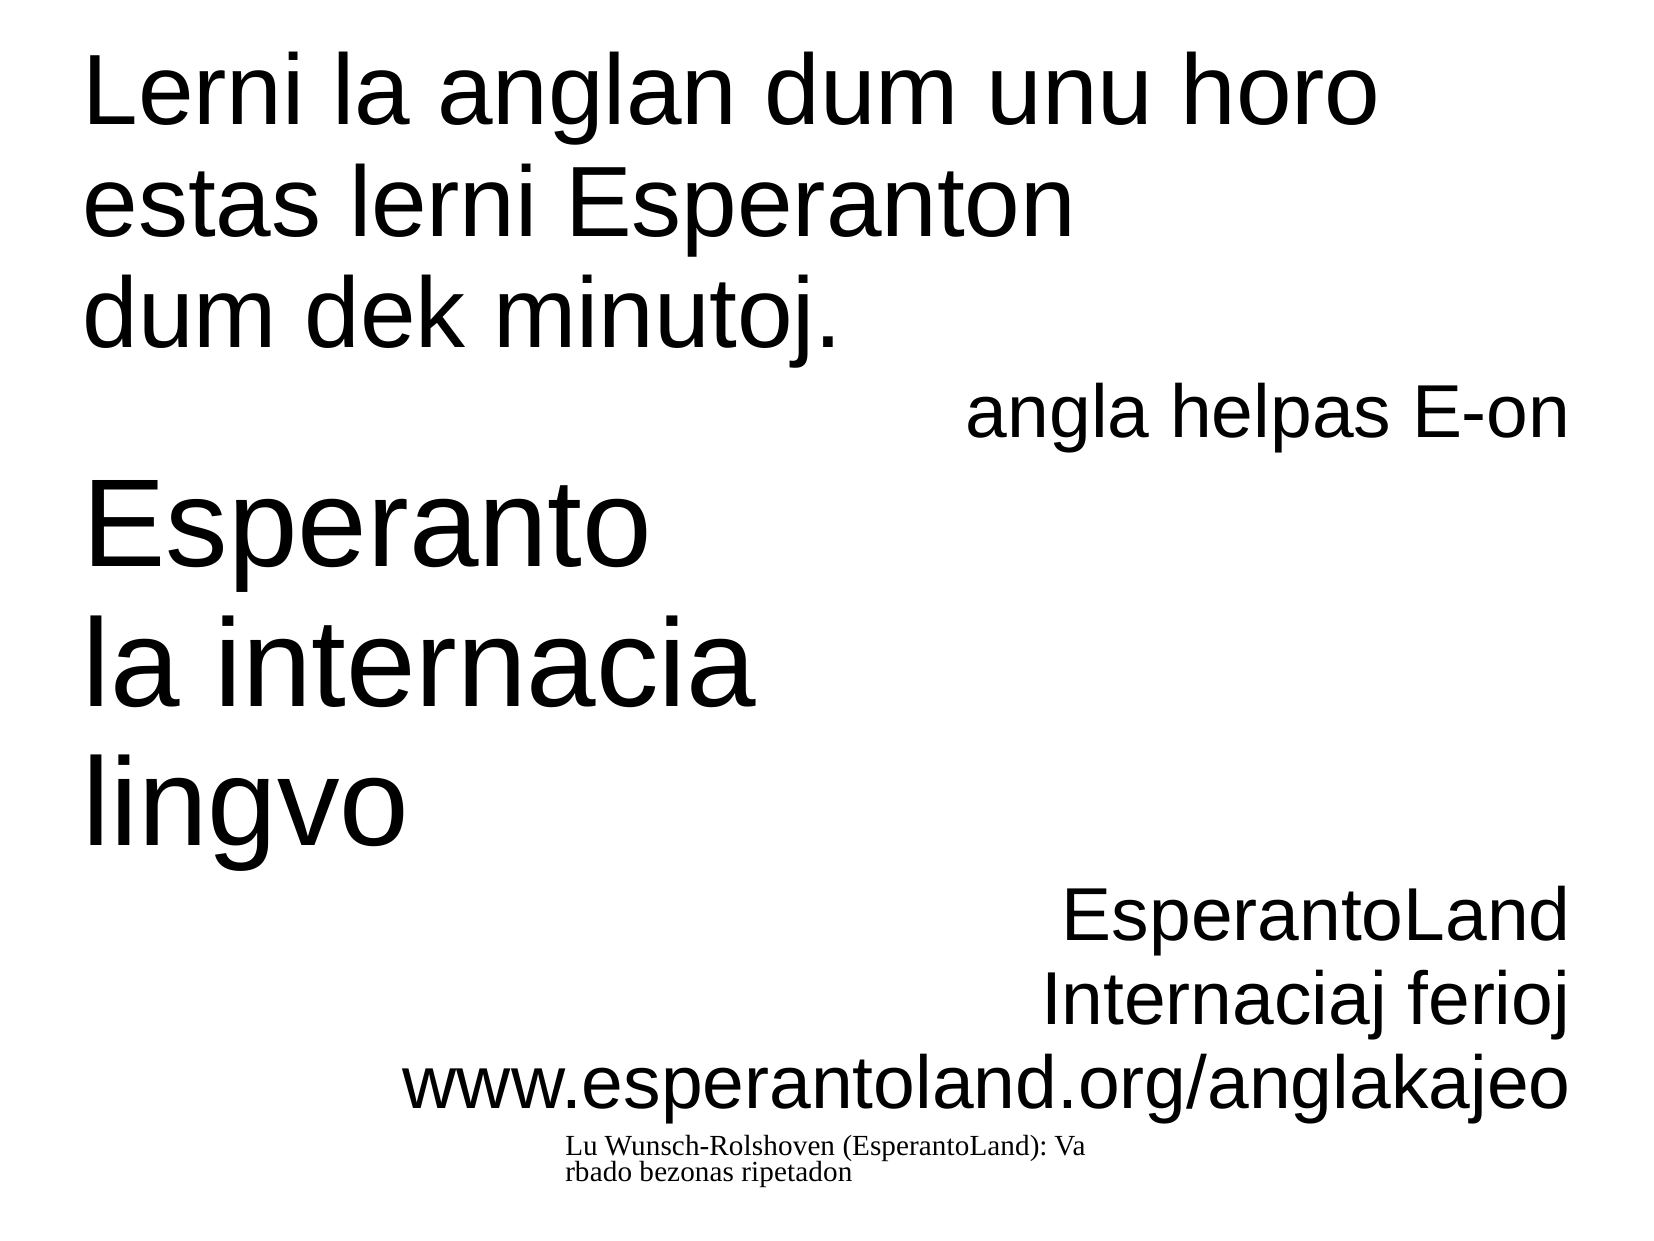

# Lerni la anglan dum unu horo
estas lerni Esperanton
dum dek minutoj.
angla helpas E-on
Esperanto
la internacia
lingvo
EsperantoLand
Internaciaj ferioj
www.esperantoland.org/anglakajeo
Lu Wunsch-Rolshoven (EsperantoLand): Varbado bezonas ripetadon